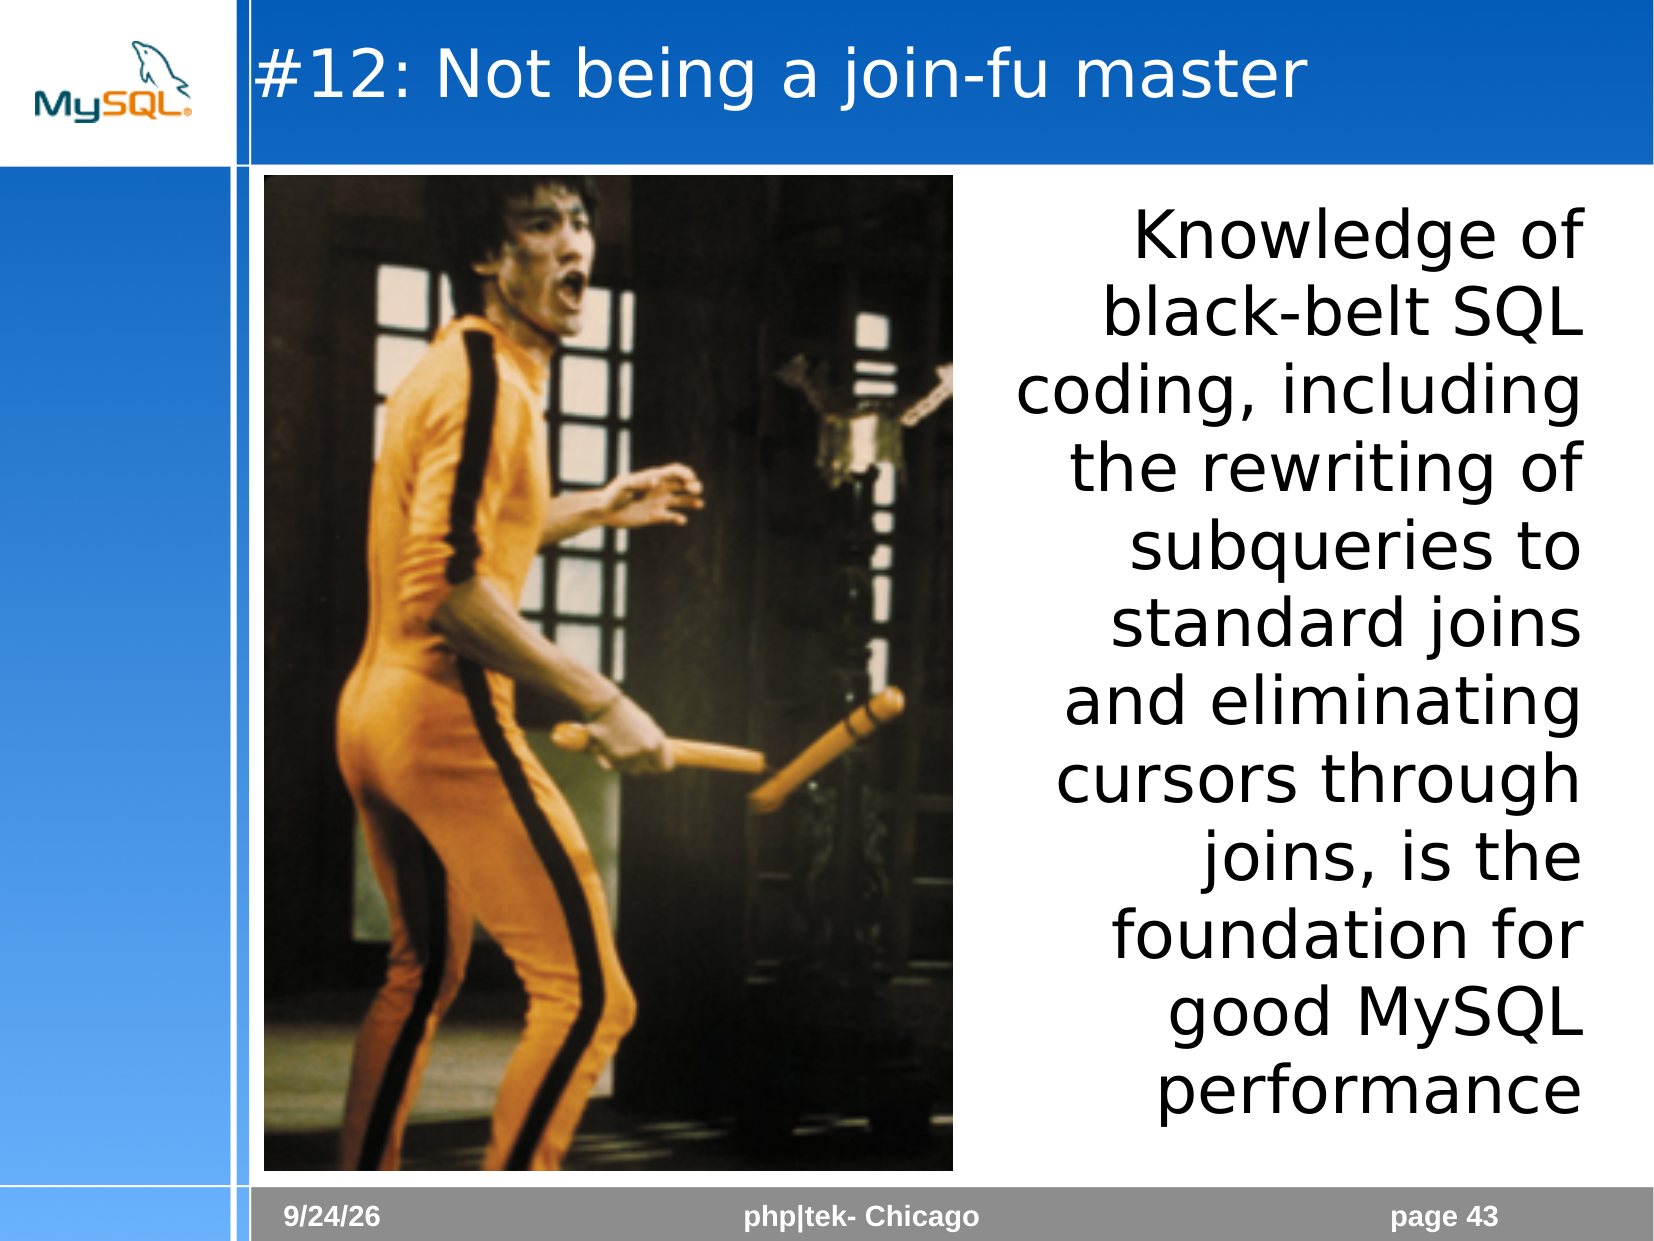

# #12: Not being a join-fu master
Knowledge of black-belt SQL coding, including the rewriting of subqueries to standard joins and eliminating cursors through joins, is the foundation for good MySQL performance